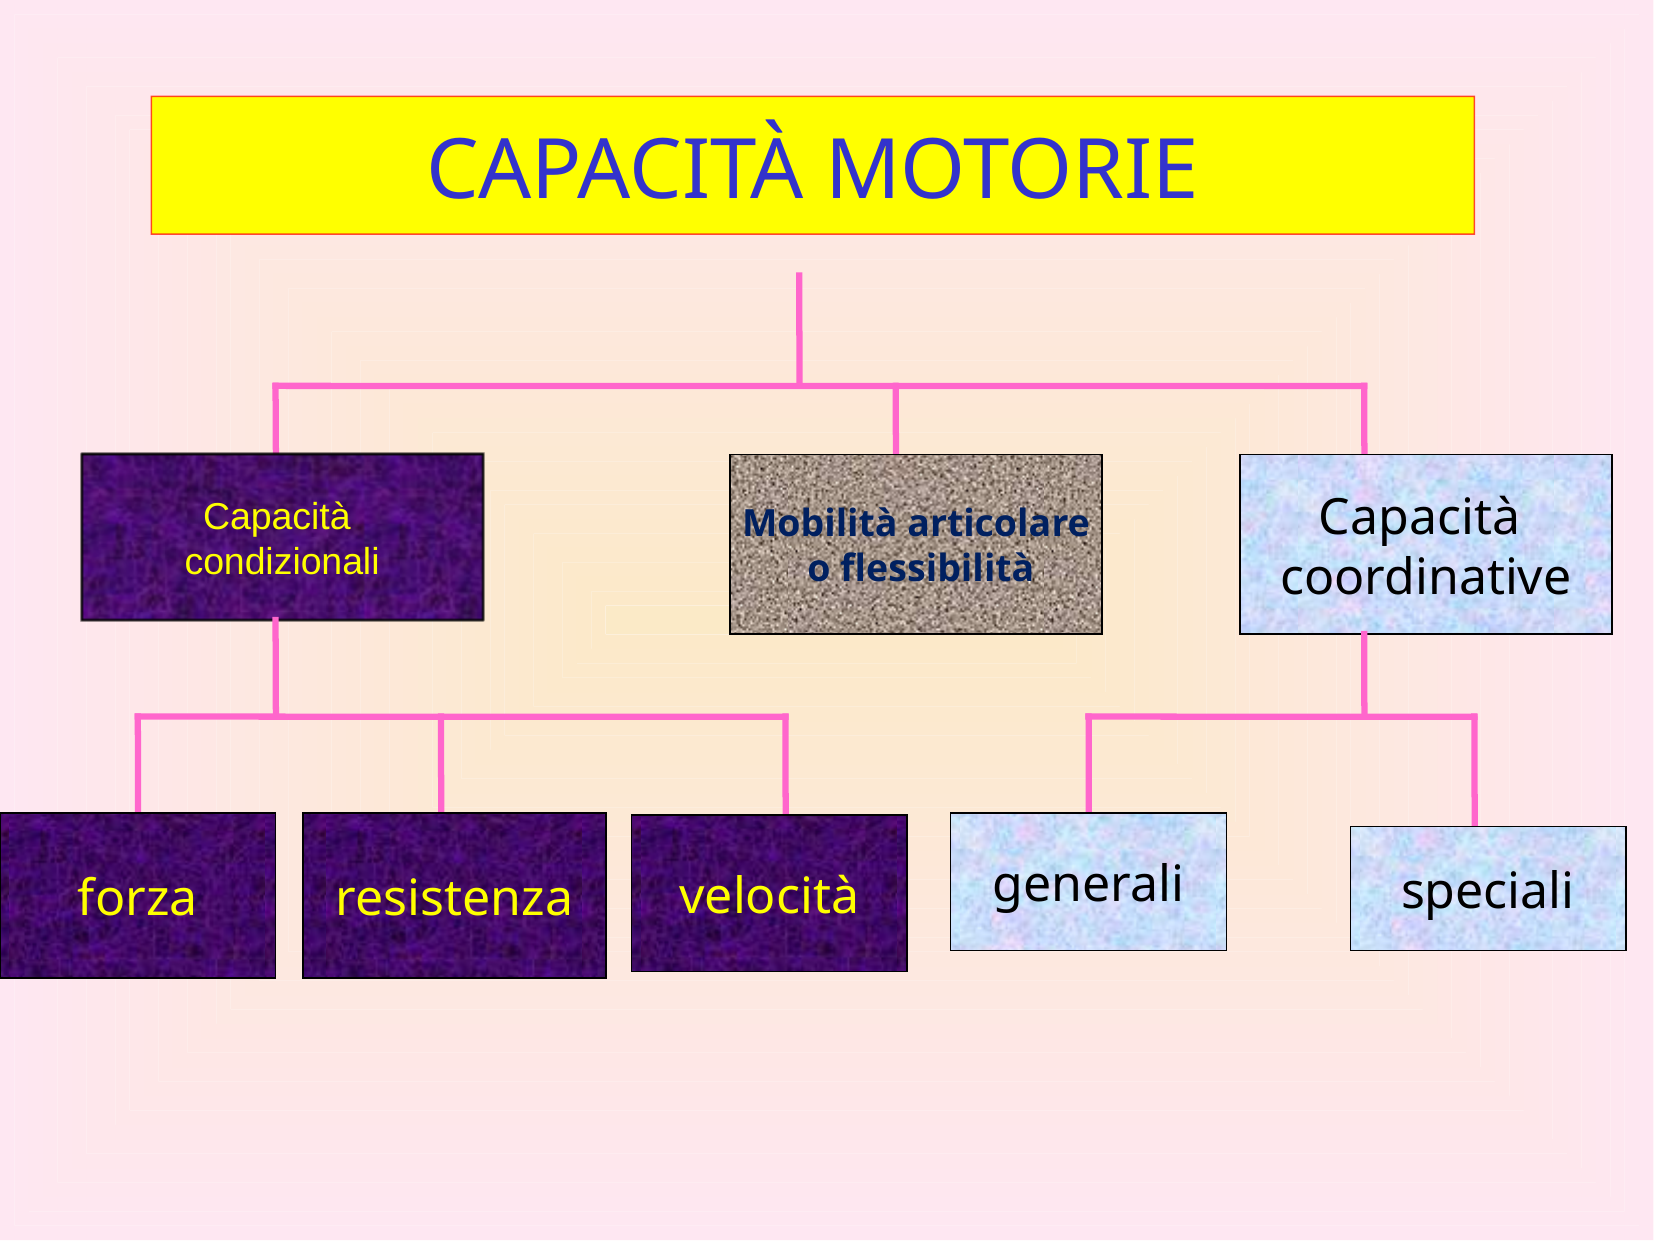

CAPACITÀ MOTORIE
Capacità
condizionali
Mobilità articolare
 o flessibilità
Capacità
coordinative
forza
resistenza
generali
velocità
speciali